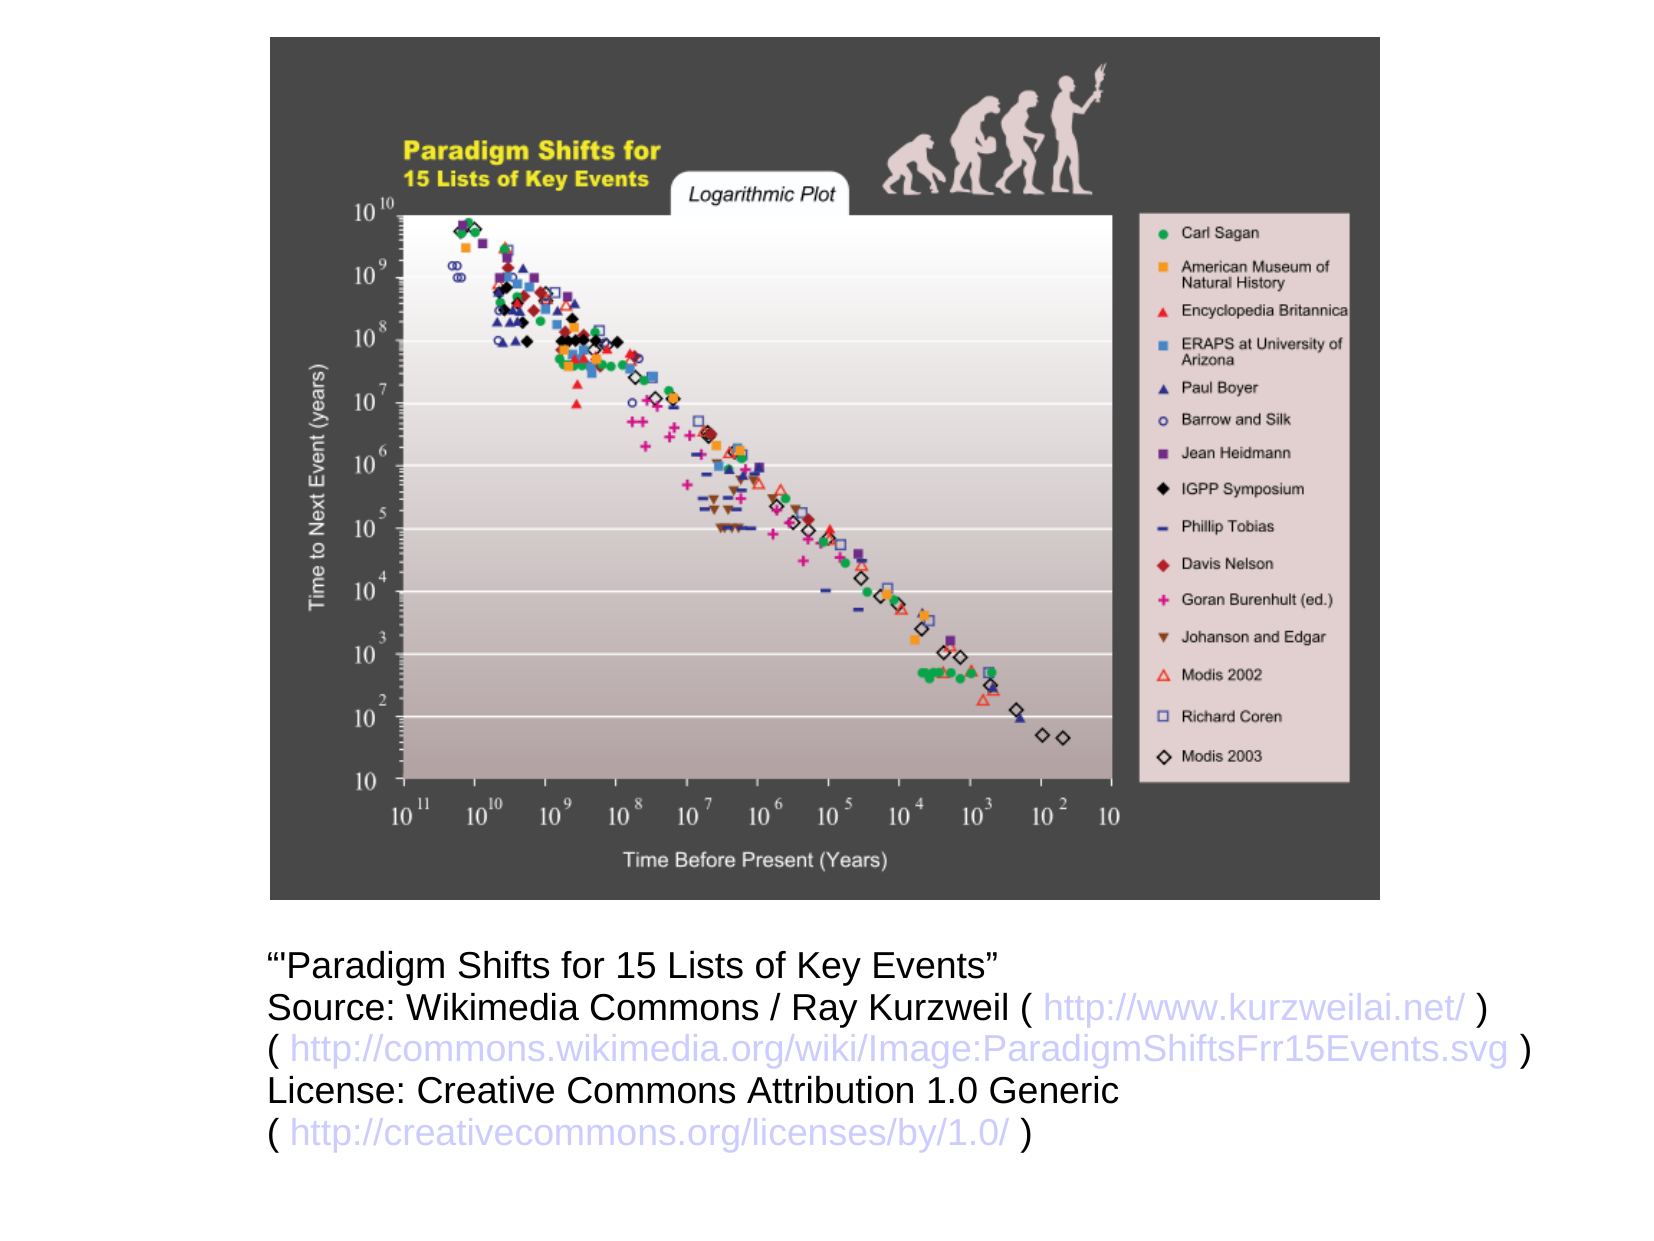

“'Paradigm Shifts for 15 Lists of Key Events”
Source: Wikimedia Commons / Ray Kurzweil ( http://www.kurzweilai.net/ )‏
( http://commons.wikimedia.org/wiki/Image:ParadigmShiftsFrr15Events.svg )‏
License: Creative Commons Attribution 1.0 Generic
( http://creativecommons.org/licenses/by/1.0/ )‏